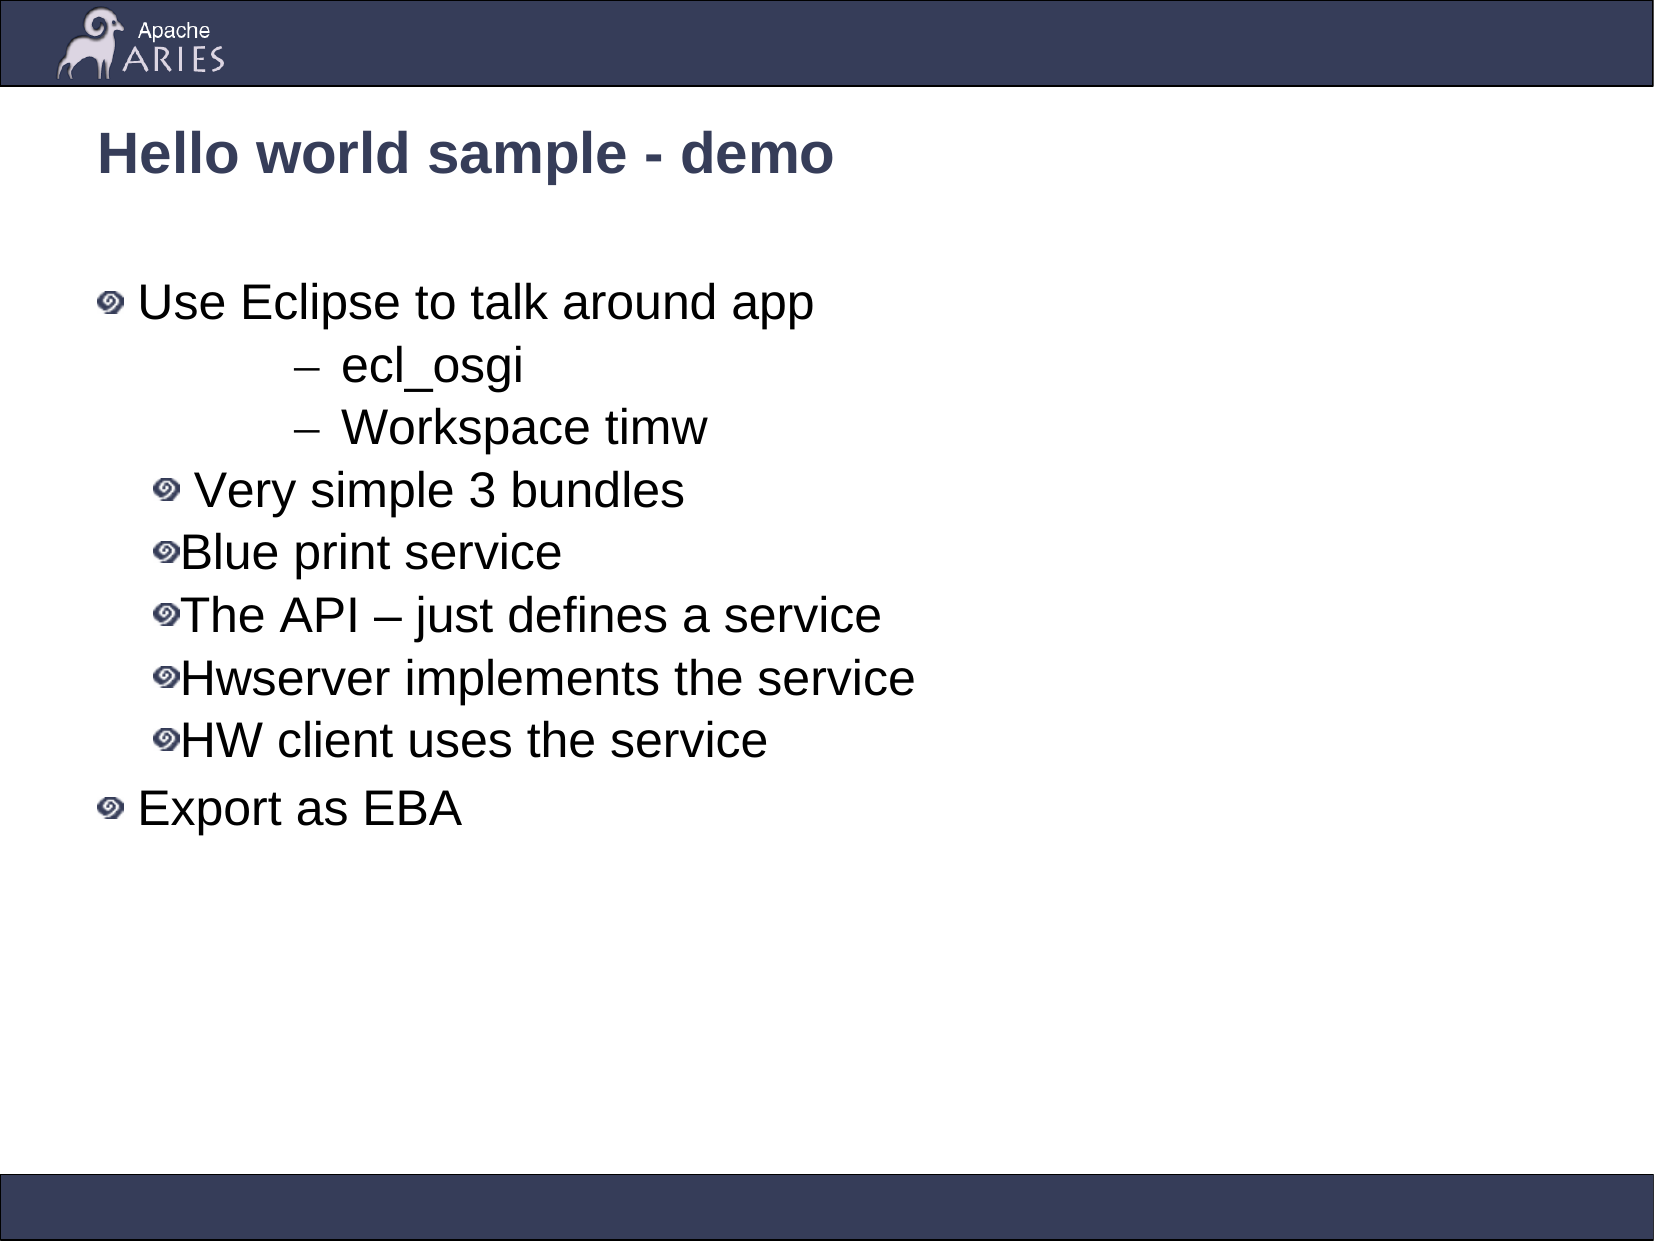

# Hello world sample - demo
 Use Eclipse to talk around app
ecl_osgi
Workspace timw
 Very simple 3 bundles
Blue print service
The API – just defines a service
Hwserver implements the service
HW client uses the service
 Export as EBA
26